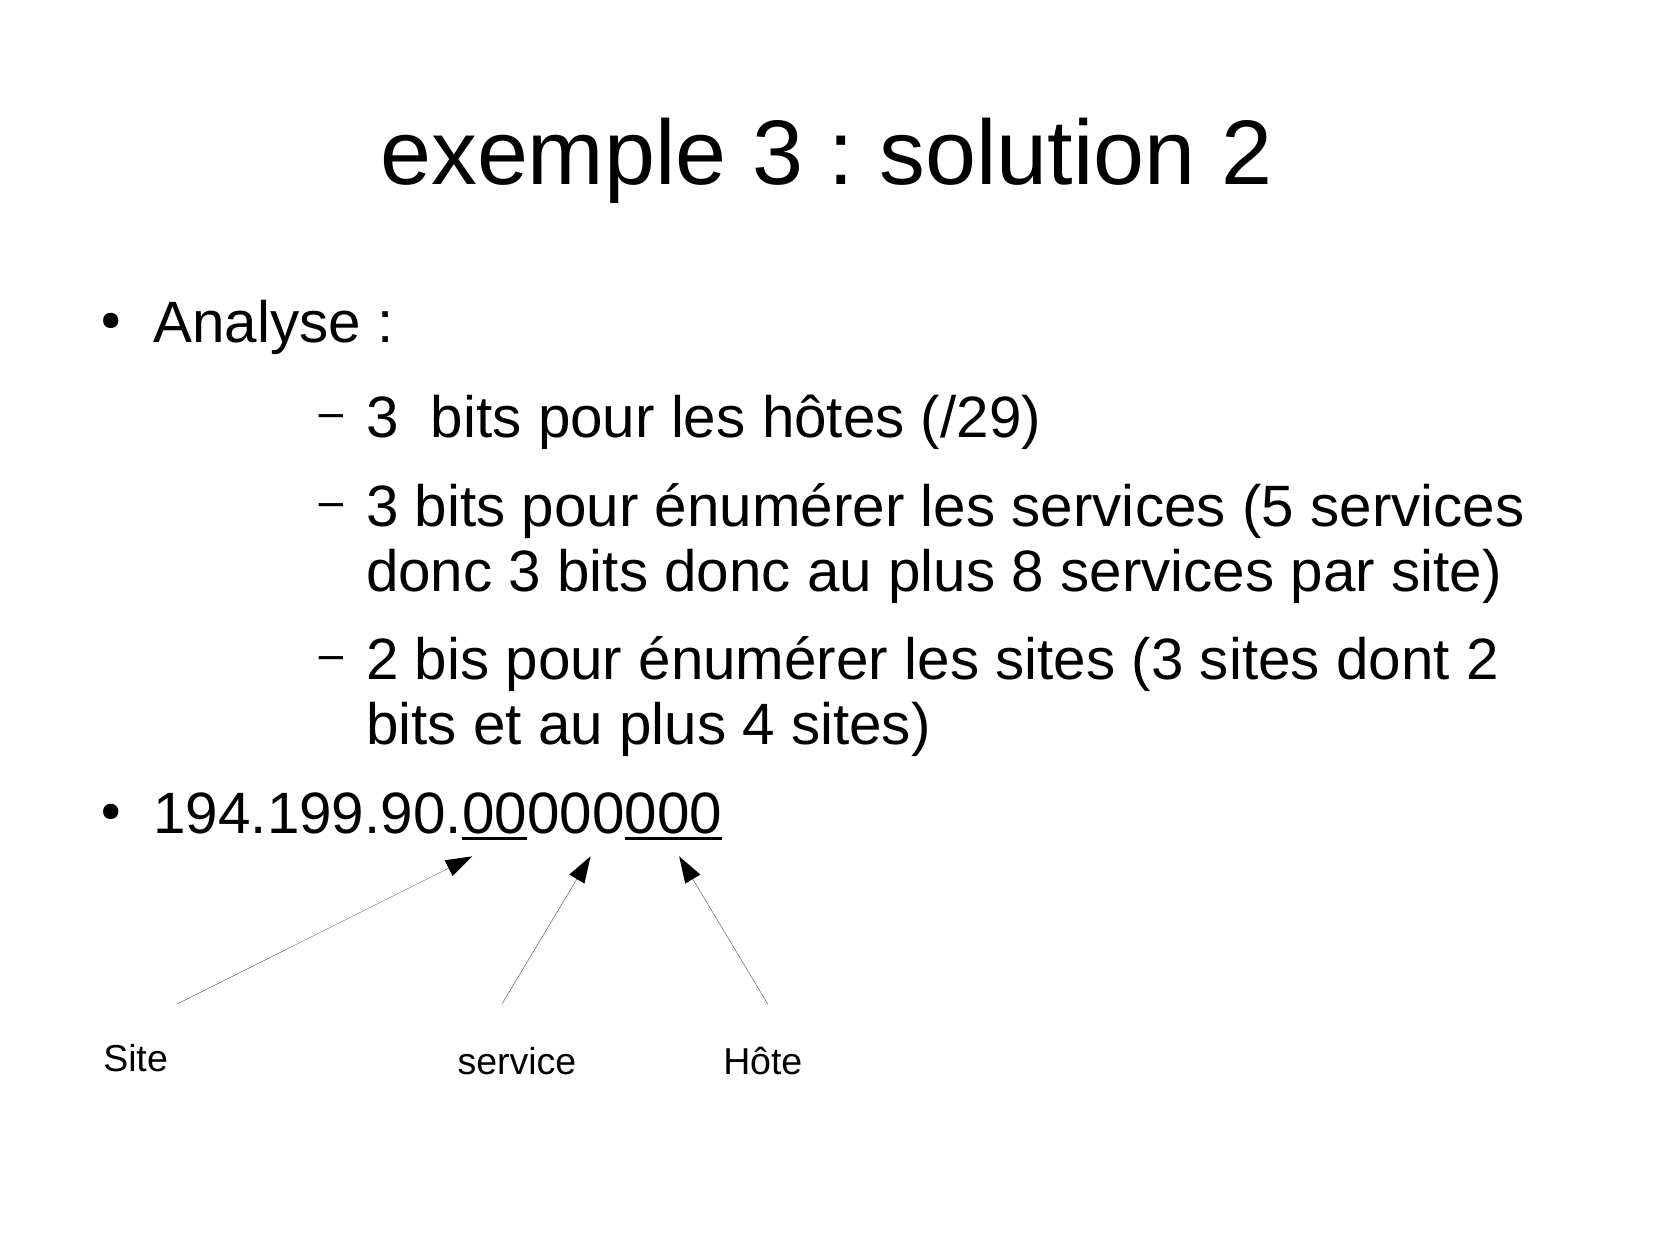

# exemple 3 : solution 2
Analyse :
3 bits pour les hôtes (/29)
3 bits pour énumérer les services (5 services donc 3 bits donc au plus 8 services par site)
2 bis pour énumérer les sites (3 sites dont 2 bits et au plus 4 sites)
194.199.90.00000000
Site
service
Hôte